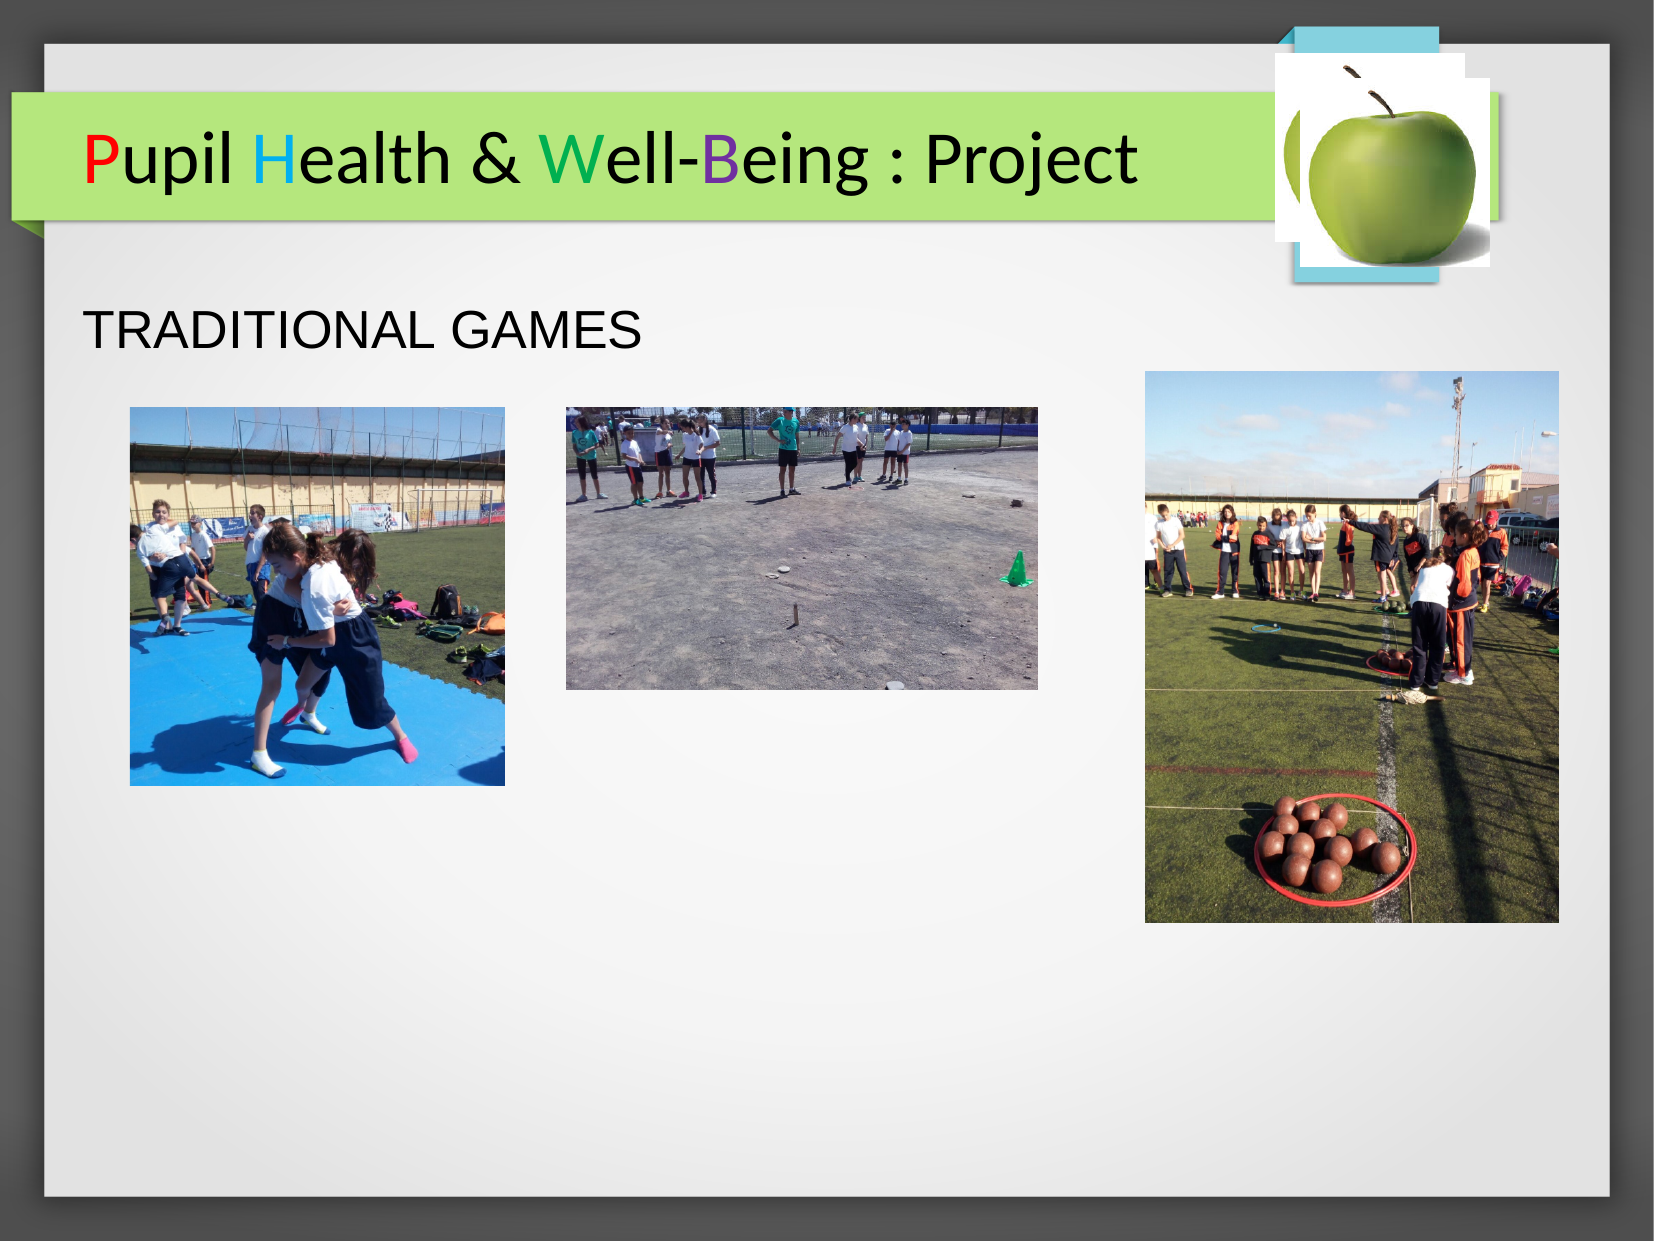

# Pupil Health & Well-Being : Project
TRADITIONAL GAMES